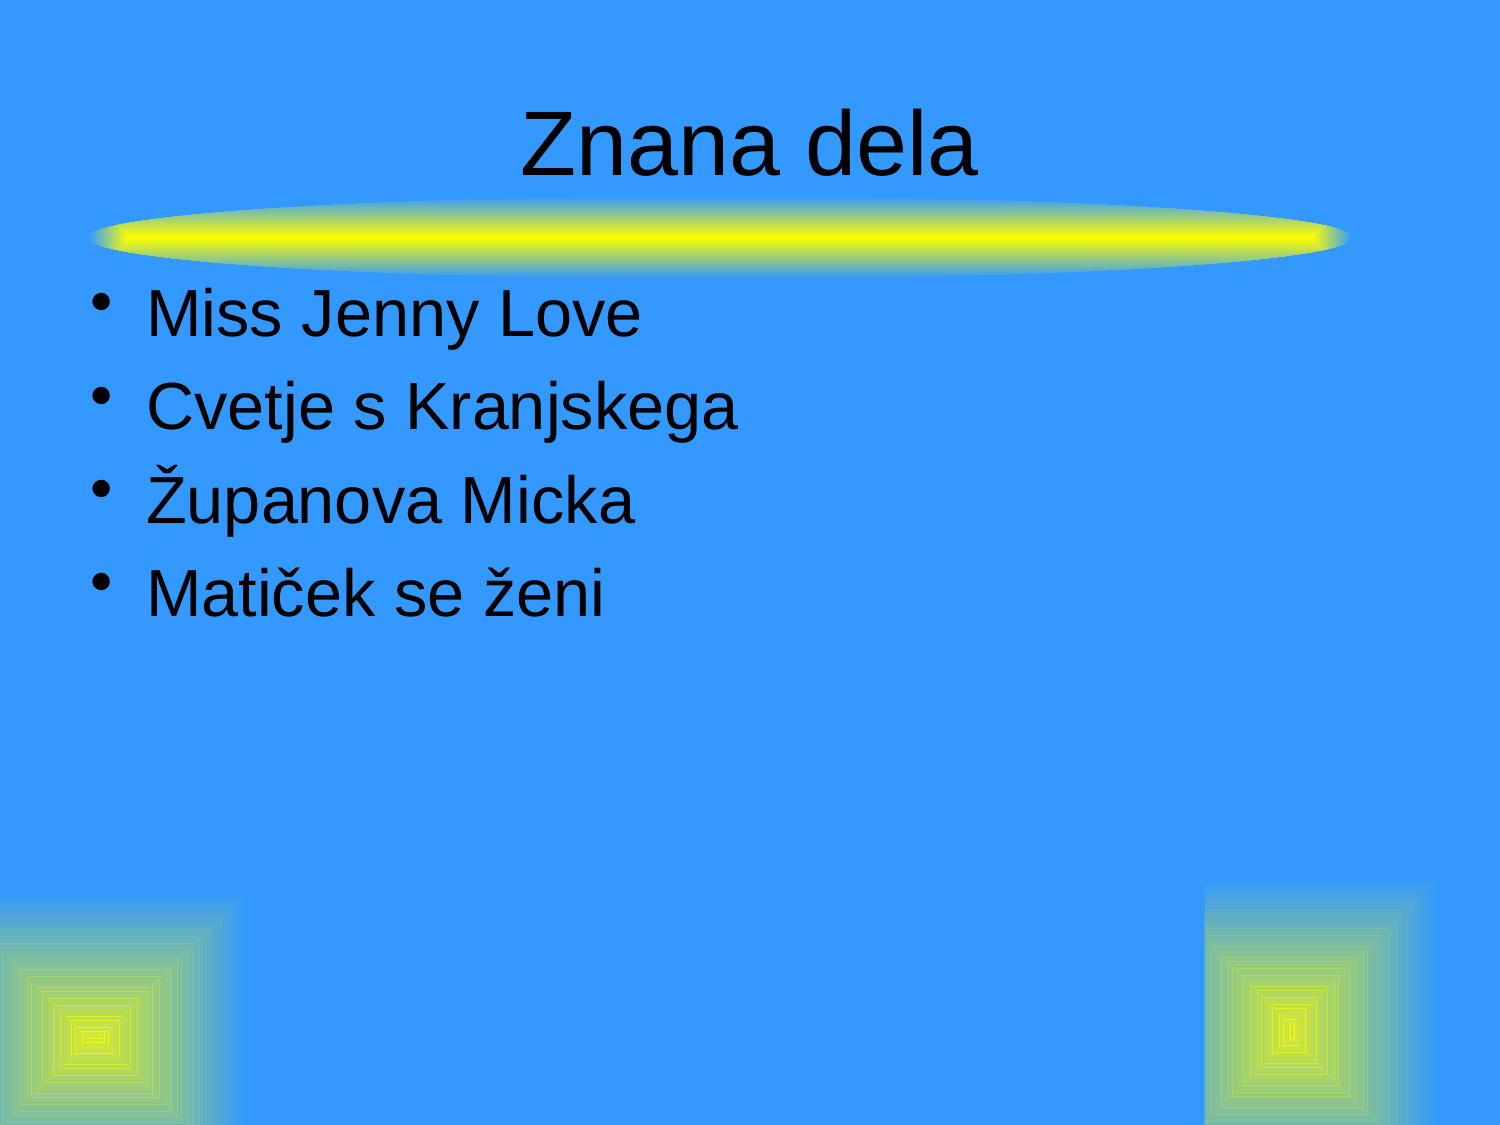

# Znana dela
Miss Jenny Love
Cvetje s Kranjskega
Županova Micka
Matiček se ženi